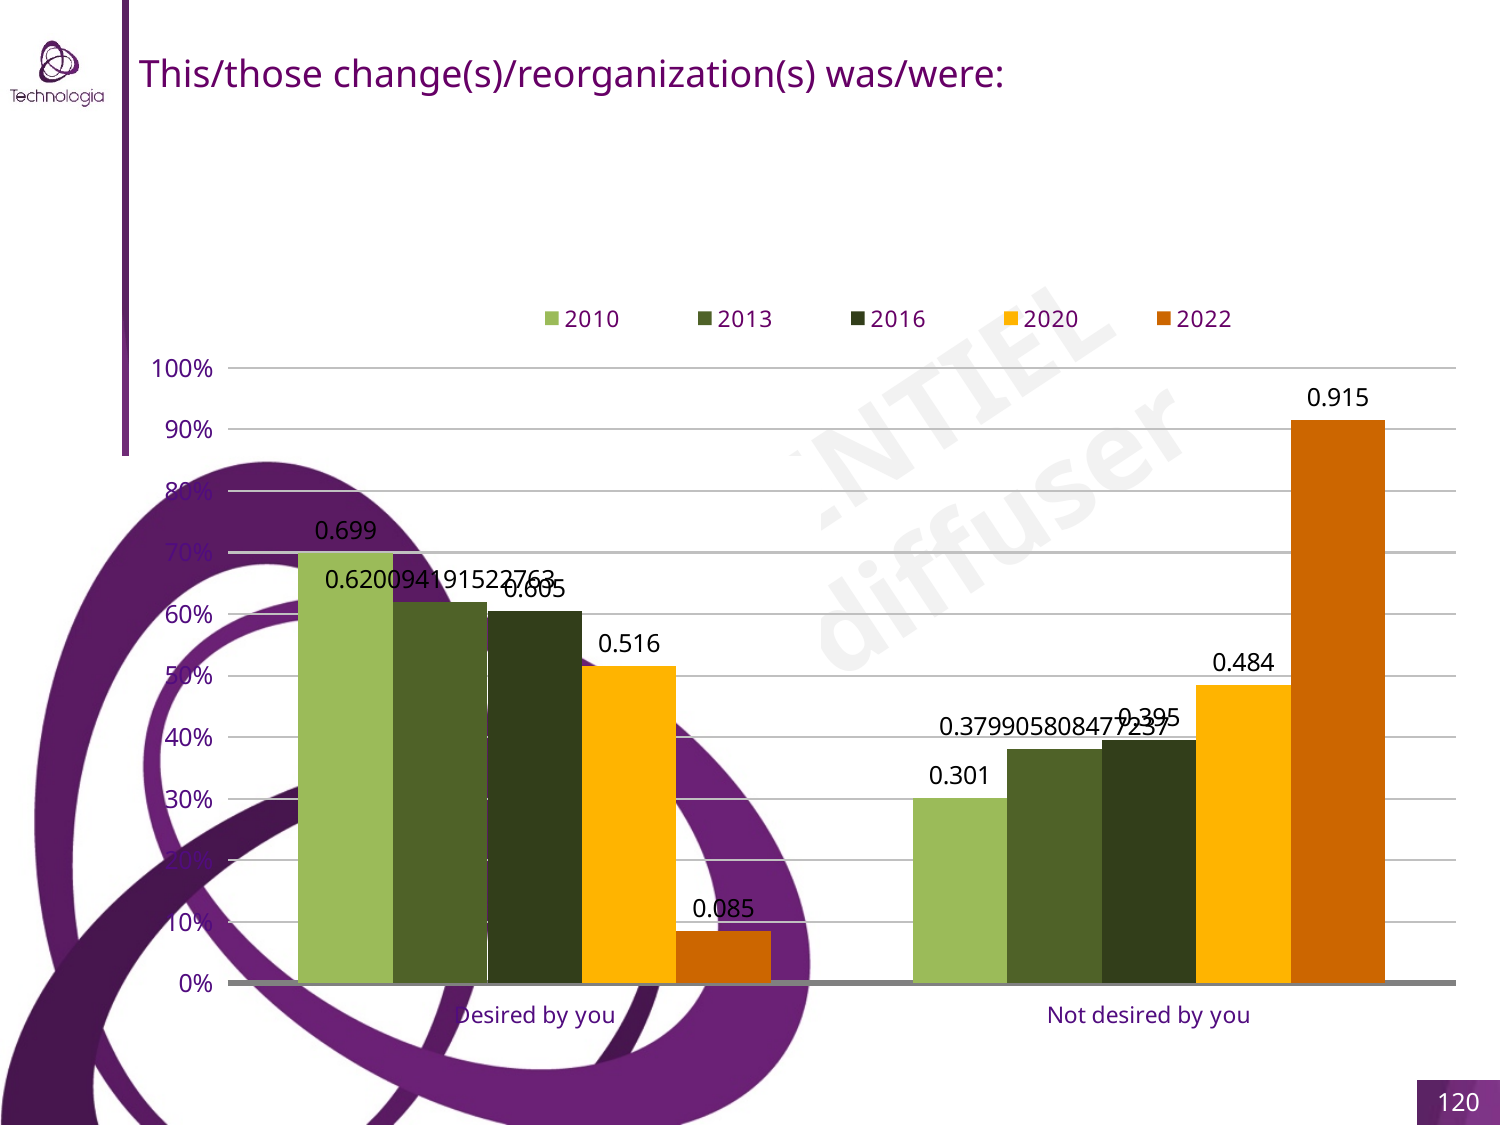

# This/those change(s)/reorganization(s) was/were:
### Chart
| Category | 2010 | 2013 | 2016 | 2020 | 2022 |
|---|---|---|---|---|---|
| Desired by you | 0.699 | 0.620094191522763 | 0.605 | 0.516 | 0.085 |
| Not desired by you | 0.301 | 0.379905808477237 | 0.395 | 0.484 | 0.915 |